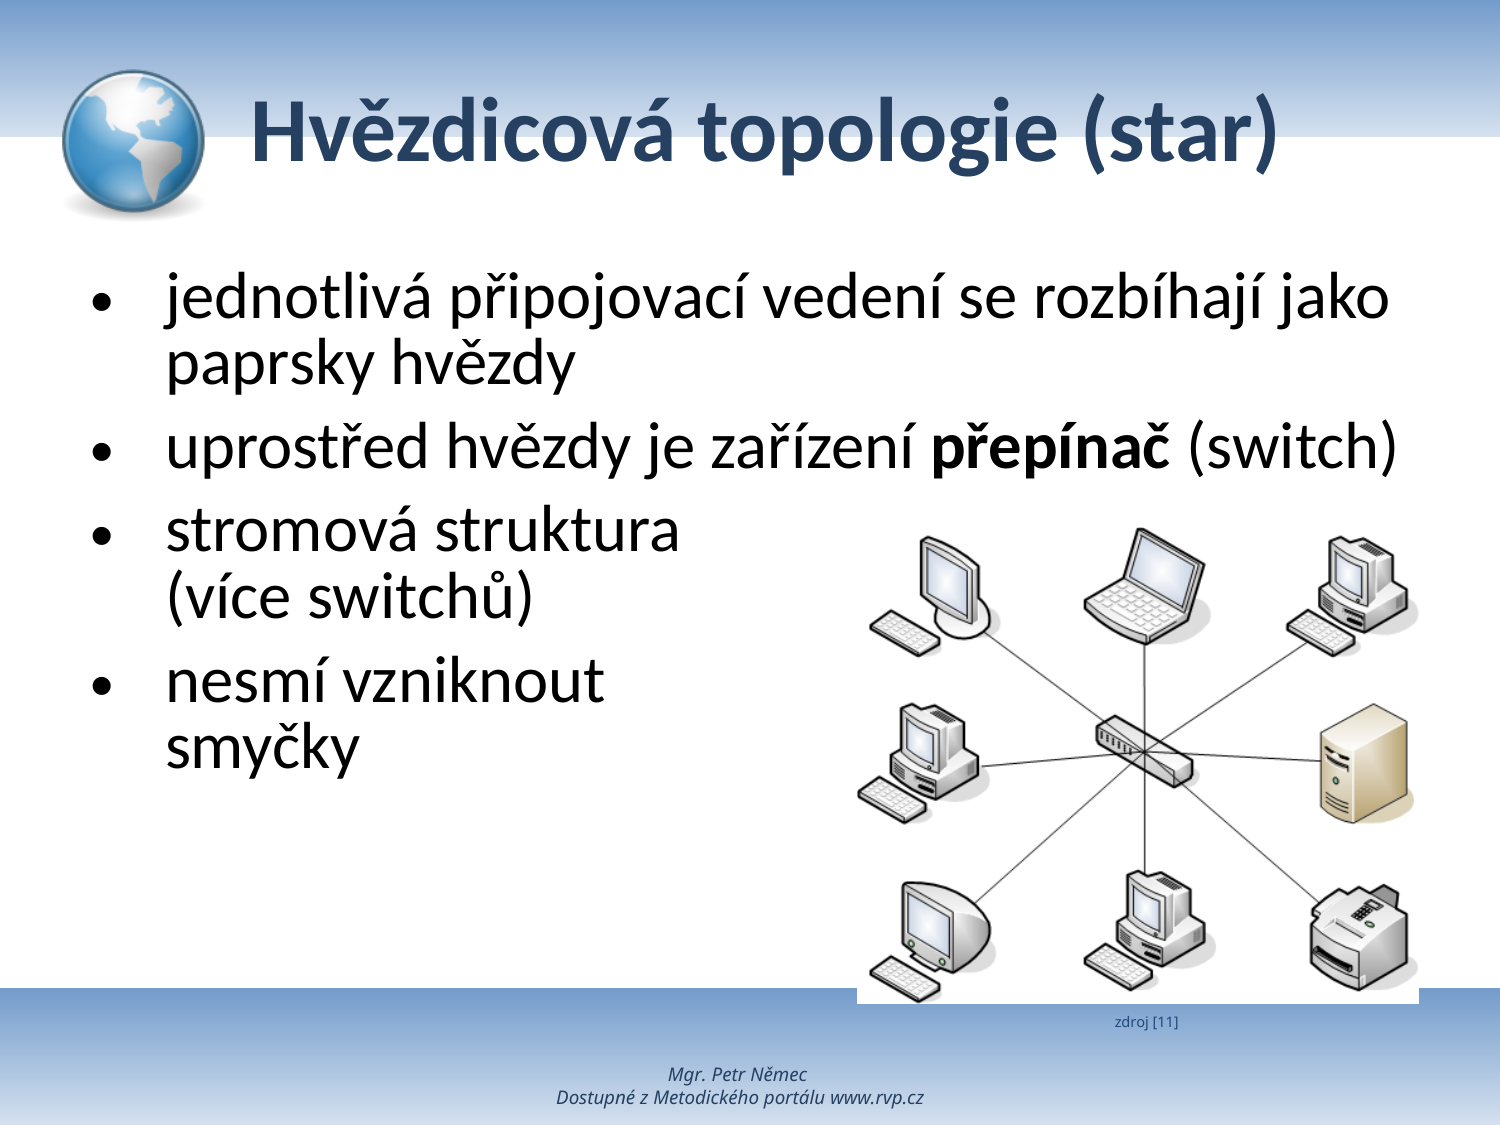

# Hvězdicová topologie (star)
jednotlivá připojovací vedení se rozbíhají jako paprsky hvězdy
uprostřed hvězdy je zařízení přepínač (switch)
stromová struktura
(více switchů)
nesmí vzniknout
smyčky
zdroj [11]